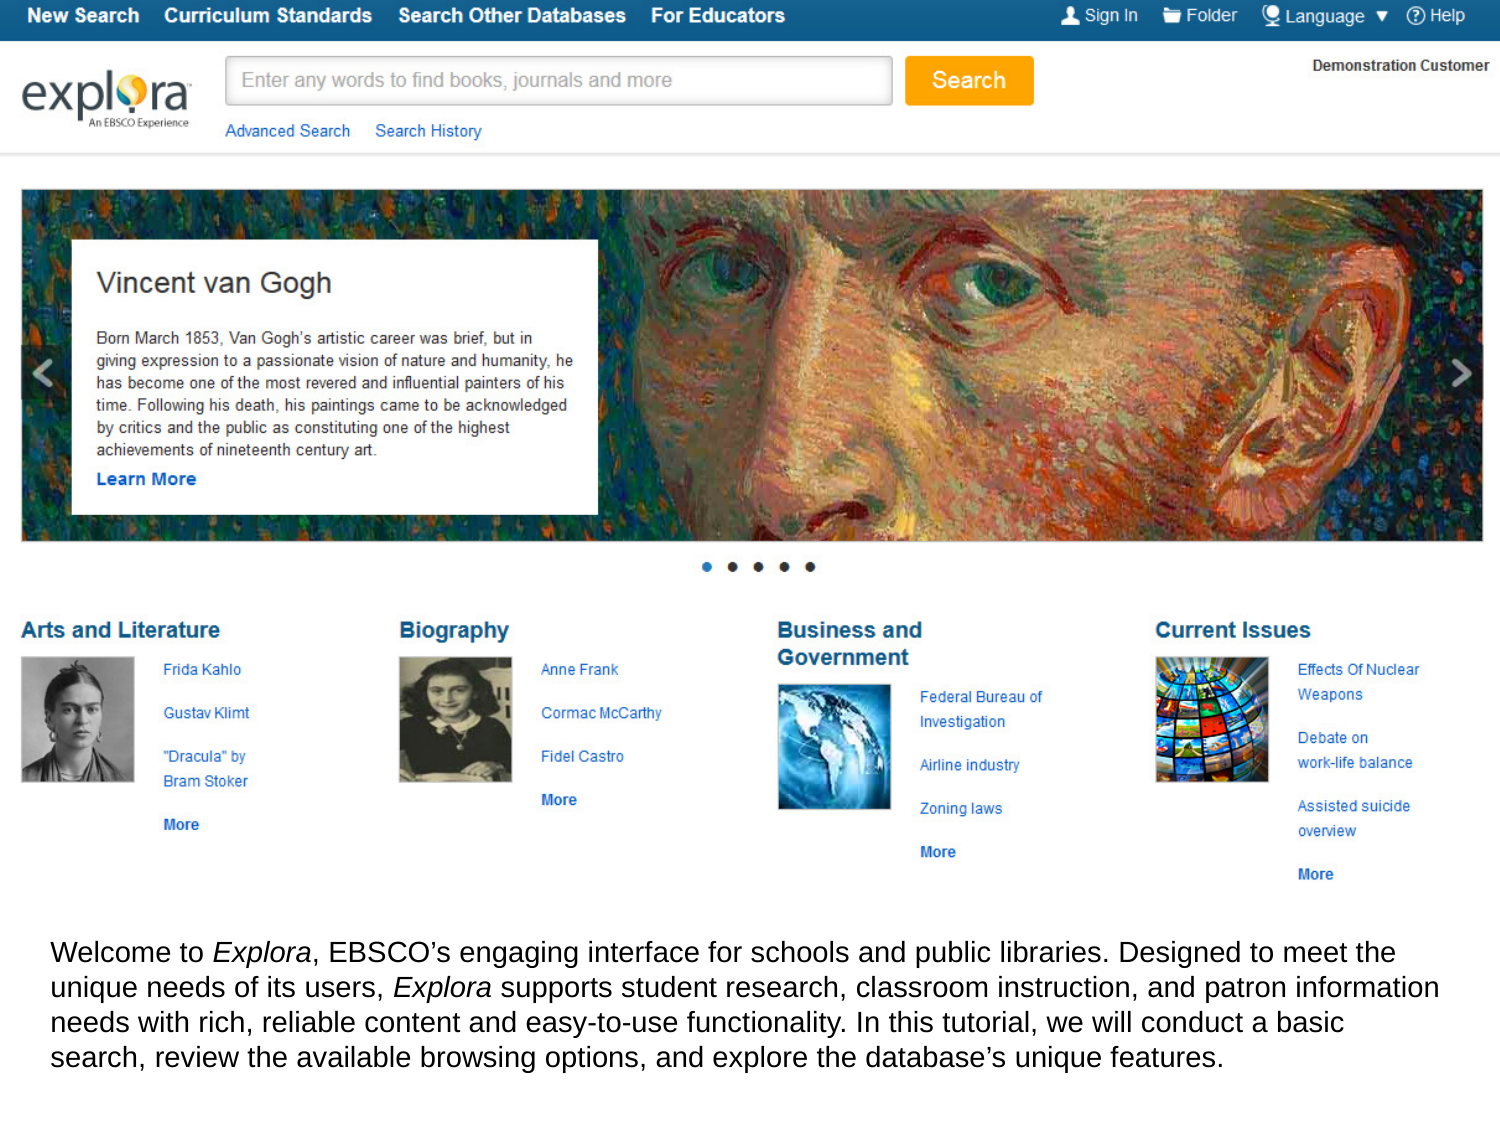

Welcome to Explora, EBSCO’s engaging interface for schools and public libraries. Designed to meet the unique needs of its users, Explora supports student research, classroom instruction, and patron information needs with rich, reliable content and easy-to-use functionality. In this tutorial, we will conduct a basic search, review the available browsing options, and explore the database’s unique features.